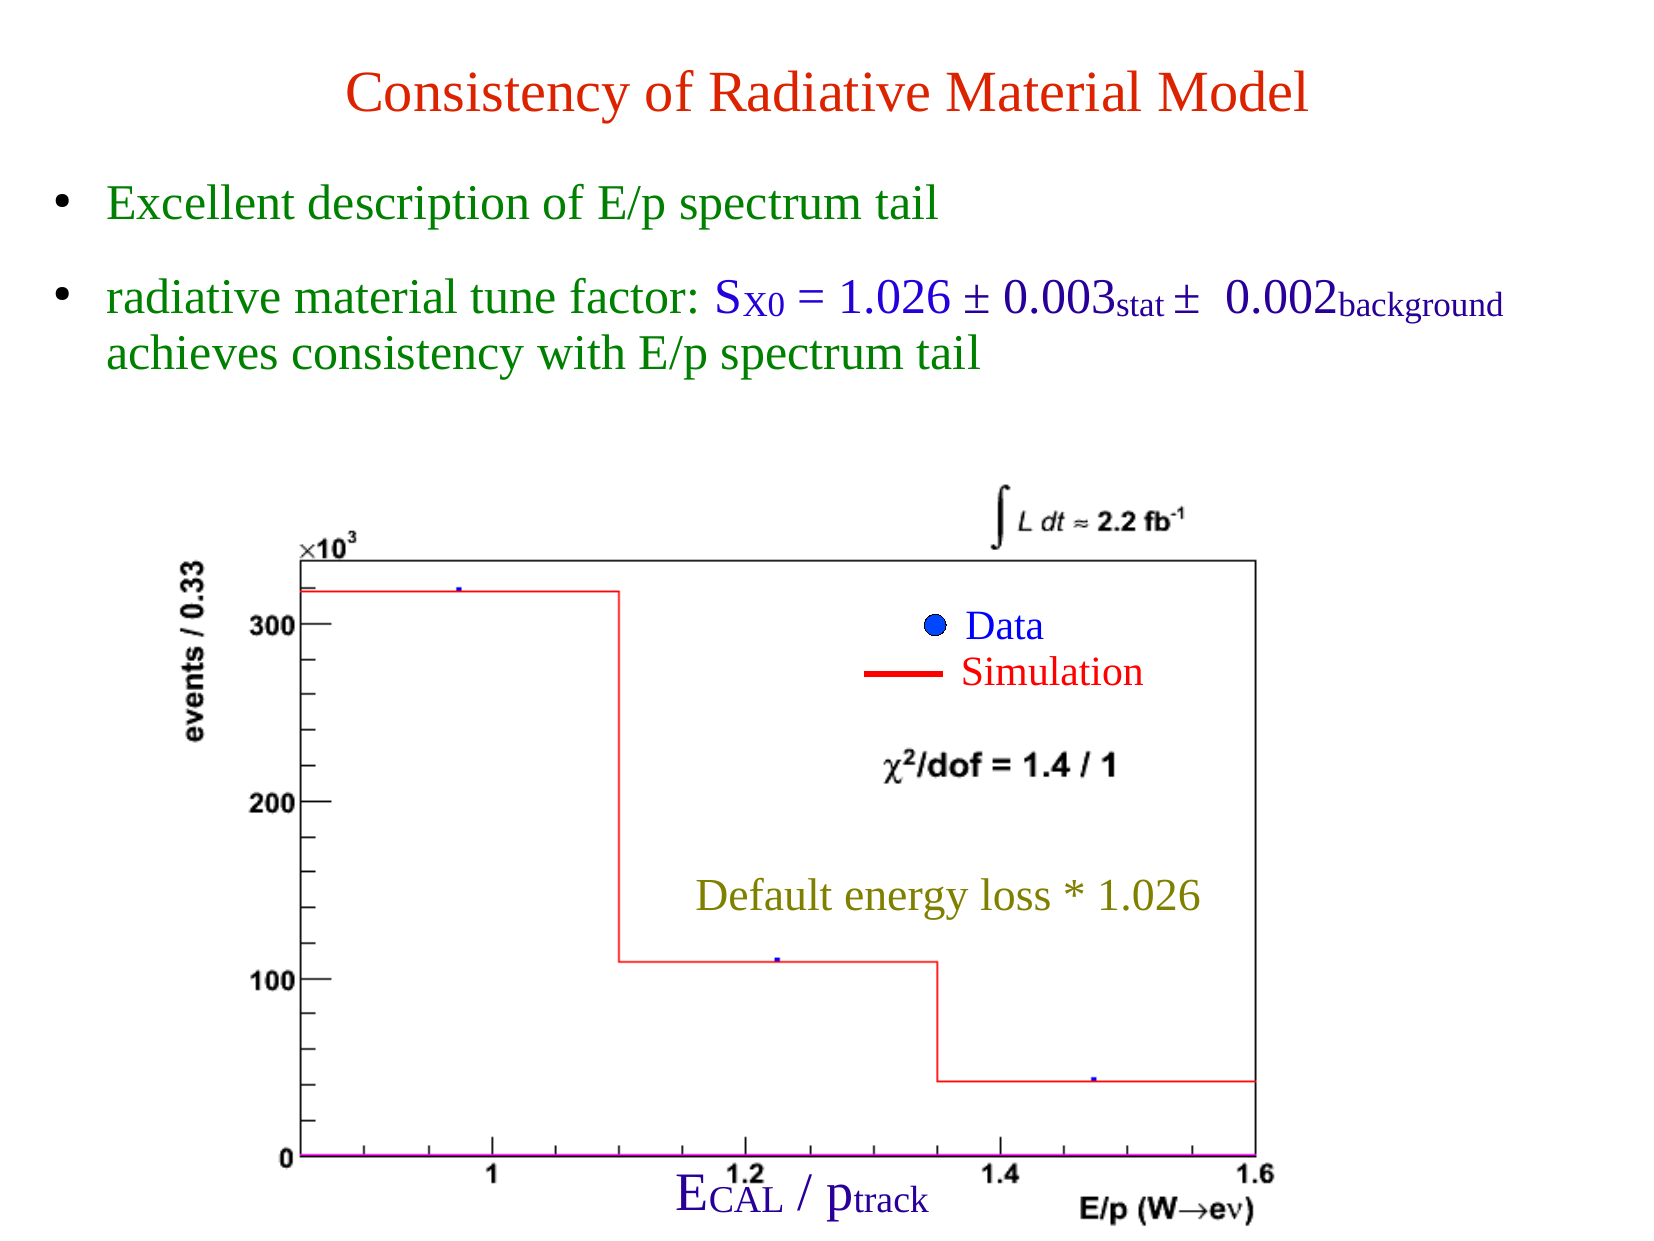

# Consistency of Radiative Material Model
Excellent description of E/p spectrum tail
radiative material tune factor: SX0 = 1.026 ± 0.003stat ± 0.002background achieves consistency with E/p spectrum tail
Data
Simulation
Default energy loss * 1.026
ECAL / ptrack